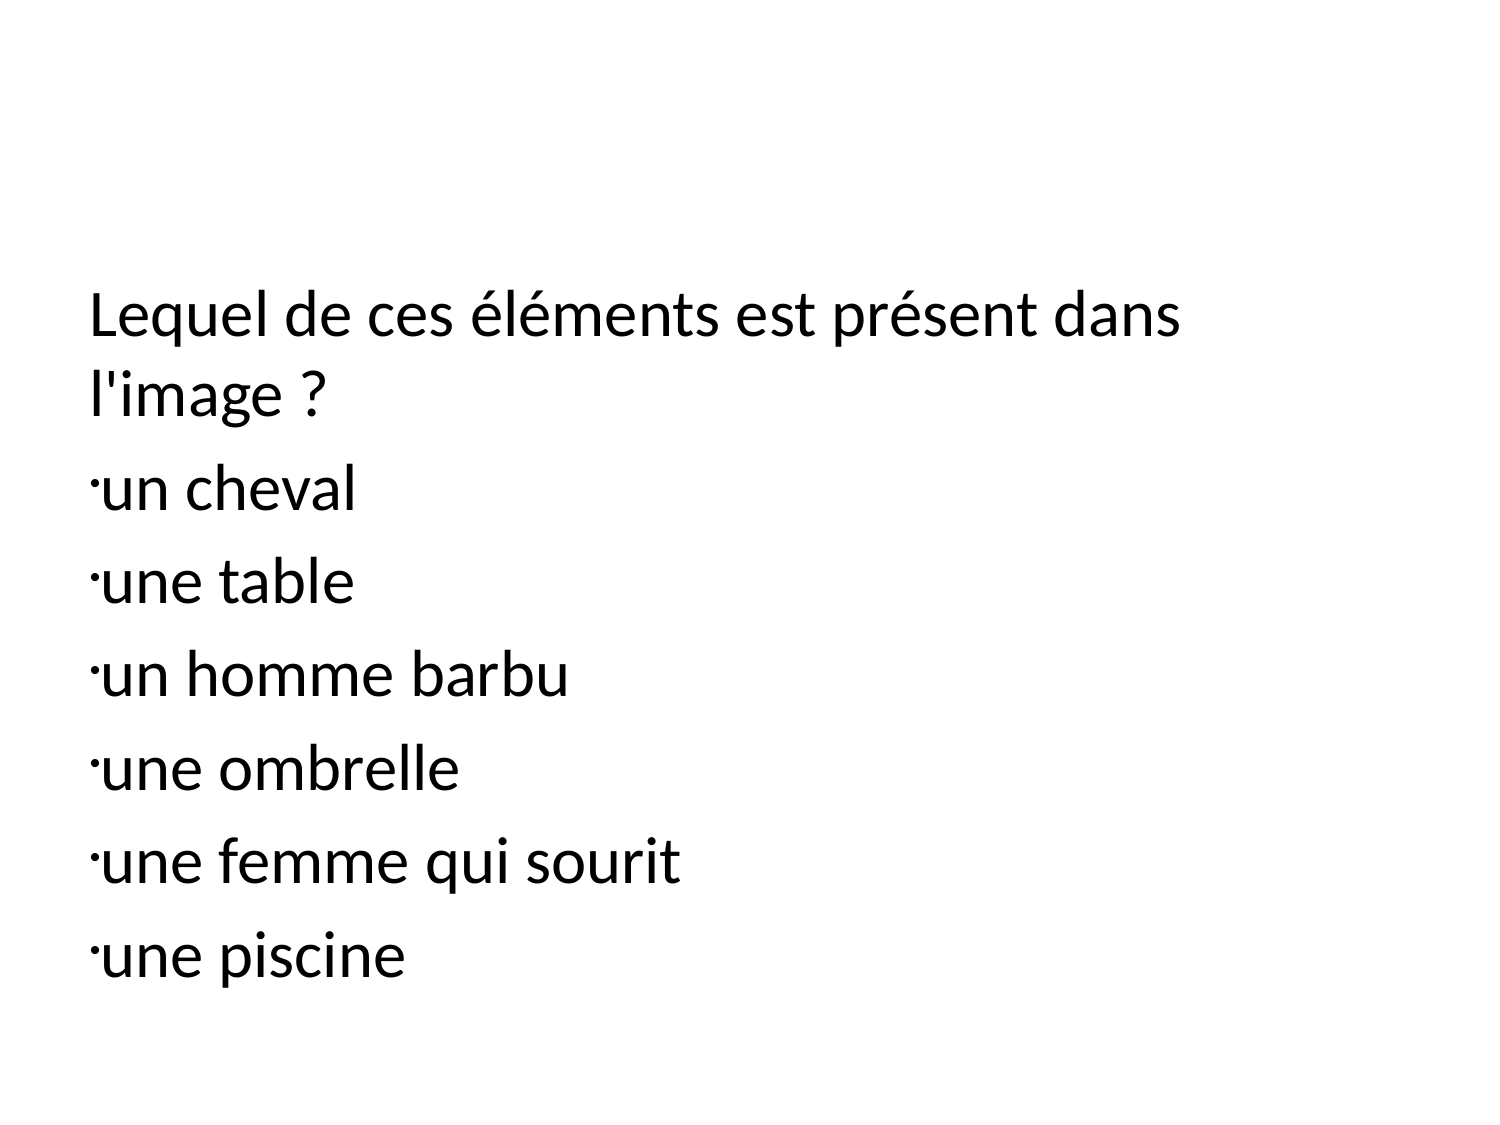

#
Lequel de ces éléments est présent dans l'image ?
un cheval
une table
un homme barbu
une ombrelle
une femme qui sourit
une piscine